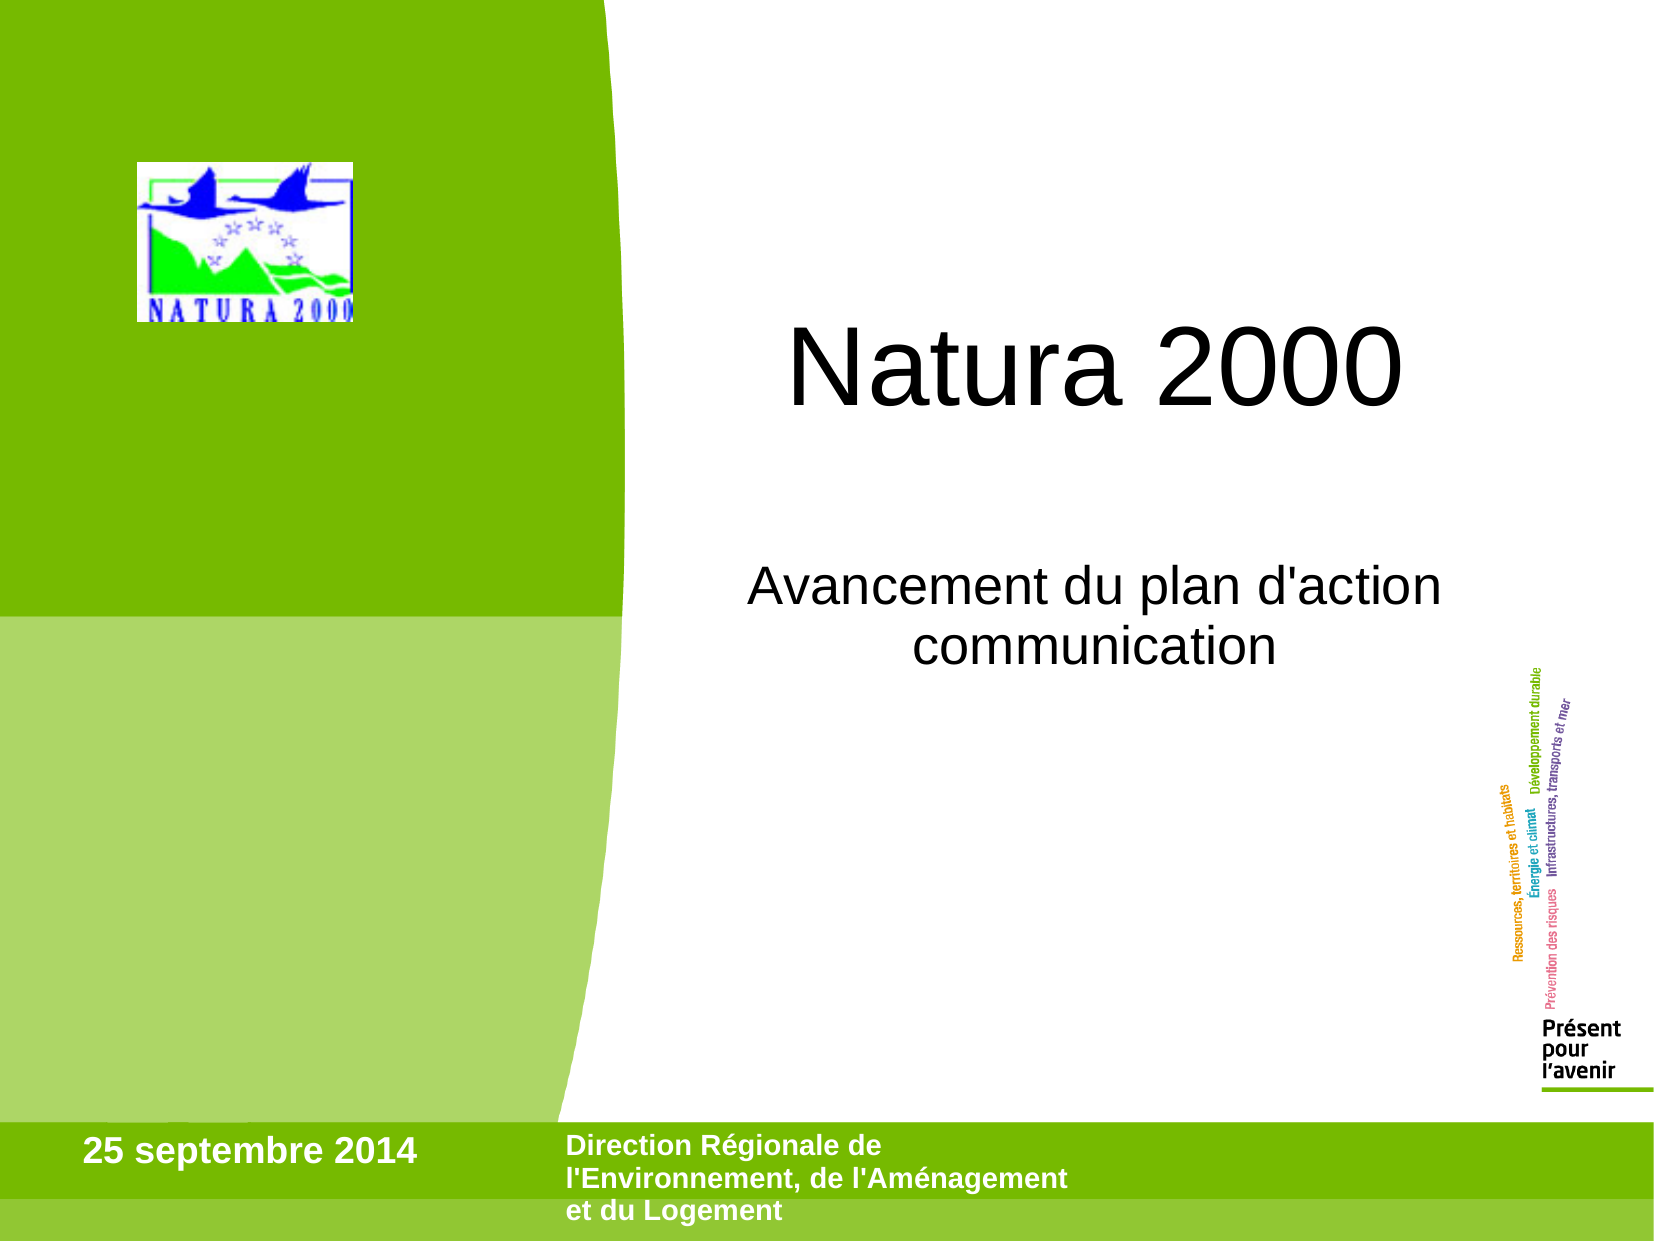

# Natura 2000 Avancement du plan d'action communication